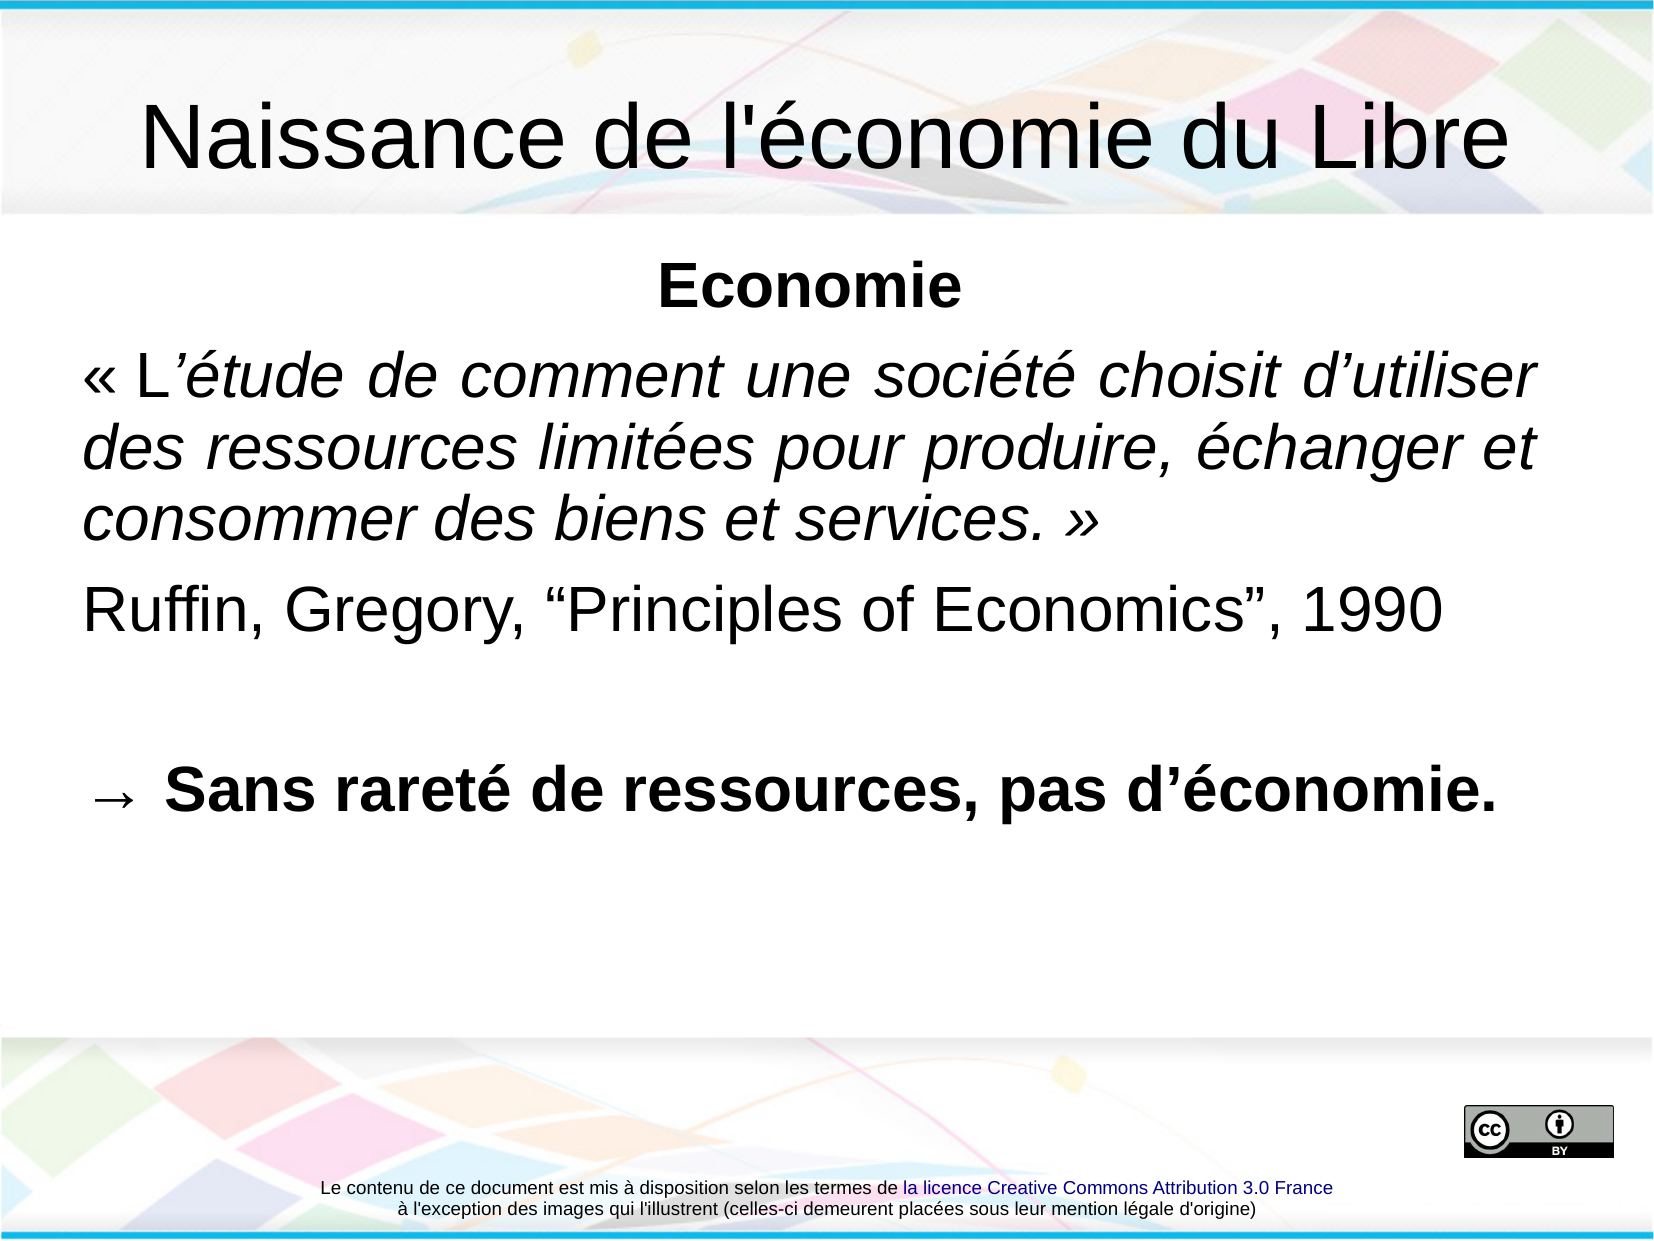

# Naissance de l'économie du Libre
Economie
« L’étude de comment une société choisit d’utiliser des ressources limitées pour produire, échanger et consommer des biens et services. »
Ruffin, Gregory, “Principles of Economics”, 1990
→ Sans rareté de ressources, pas d’économie.